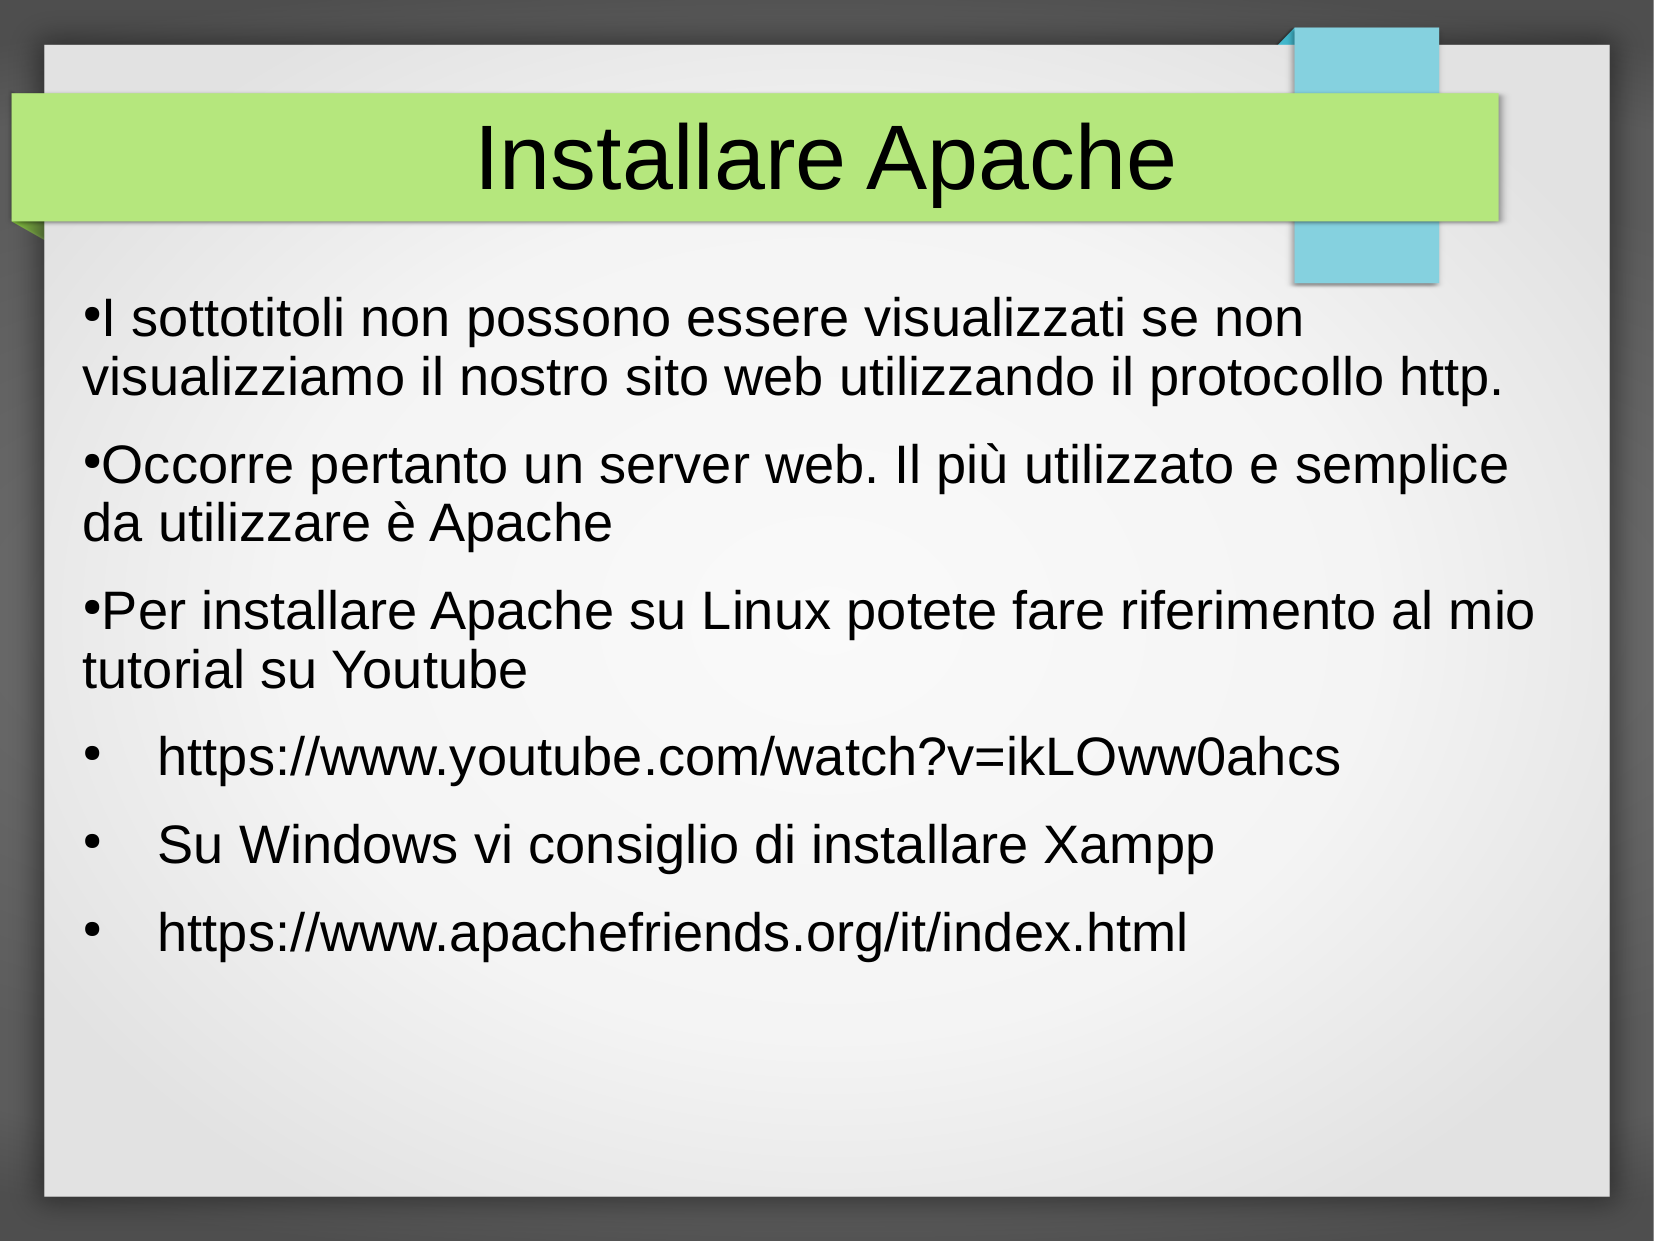

# Installare Apache
I sottotitoli non possono essere visualizzati se non visualizziamo il nostro sito web utilizzando il protocollo http.
Occorre pertanto un server web. Il più utilizzato e semplice da utilizzare è Apache
Per installare Apache su Linux potete fare riferimento al mio tutorial su Youtube
https://www.youtube.com/watch?v=ikLOww0ahcs
Su Windows vi consiglio di installare Xampp
https://www.apachefriends.org/it/index.html